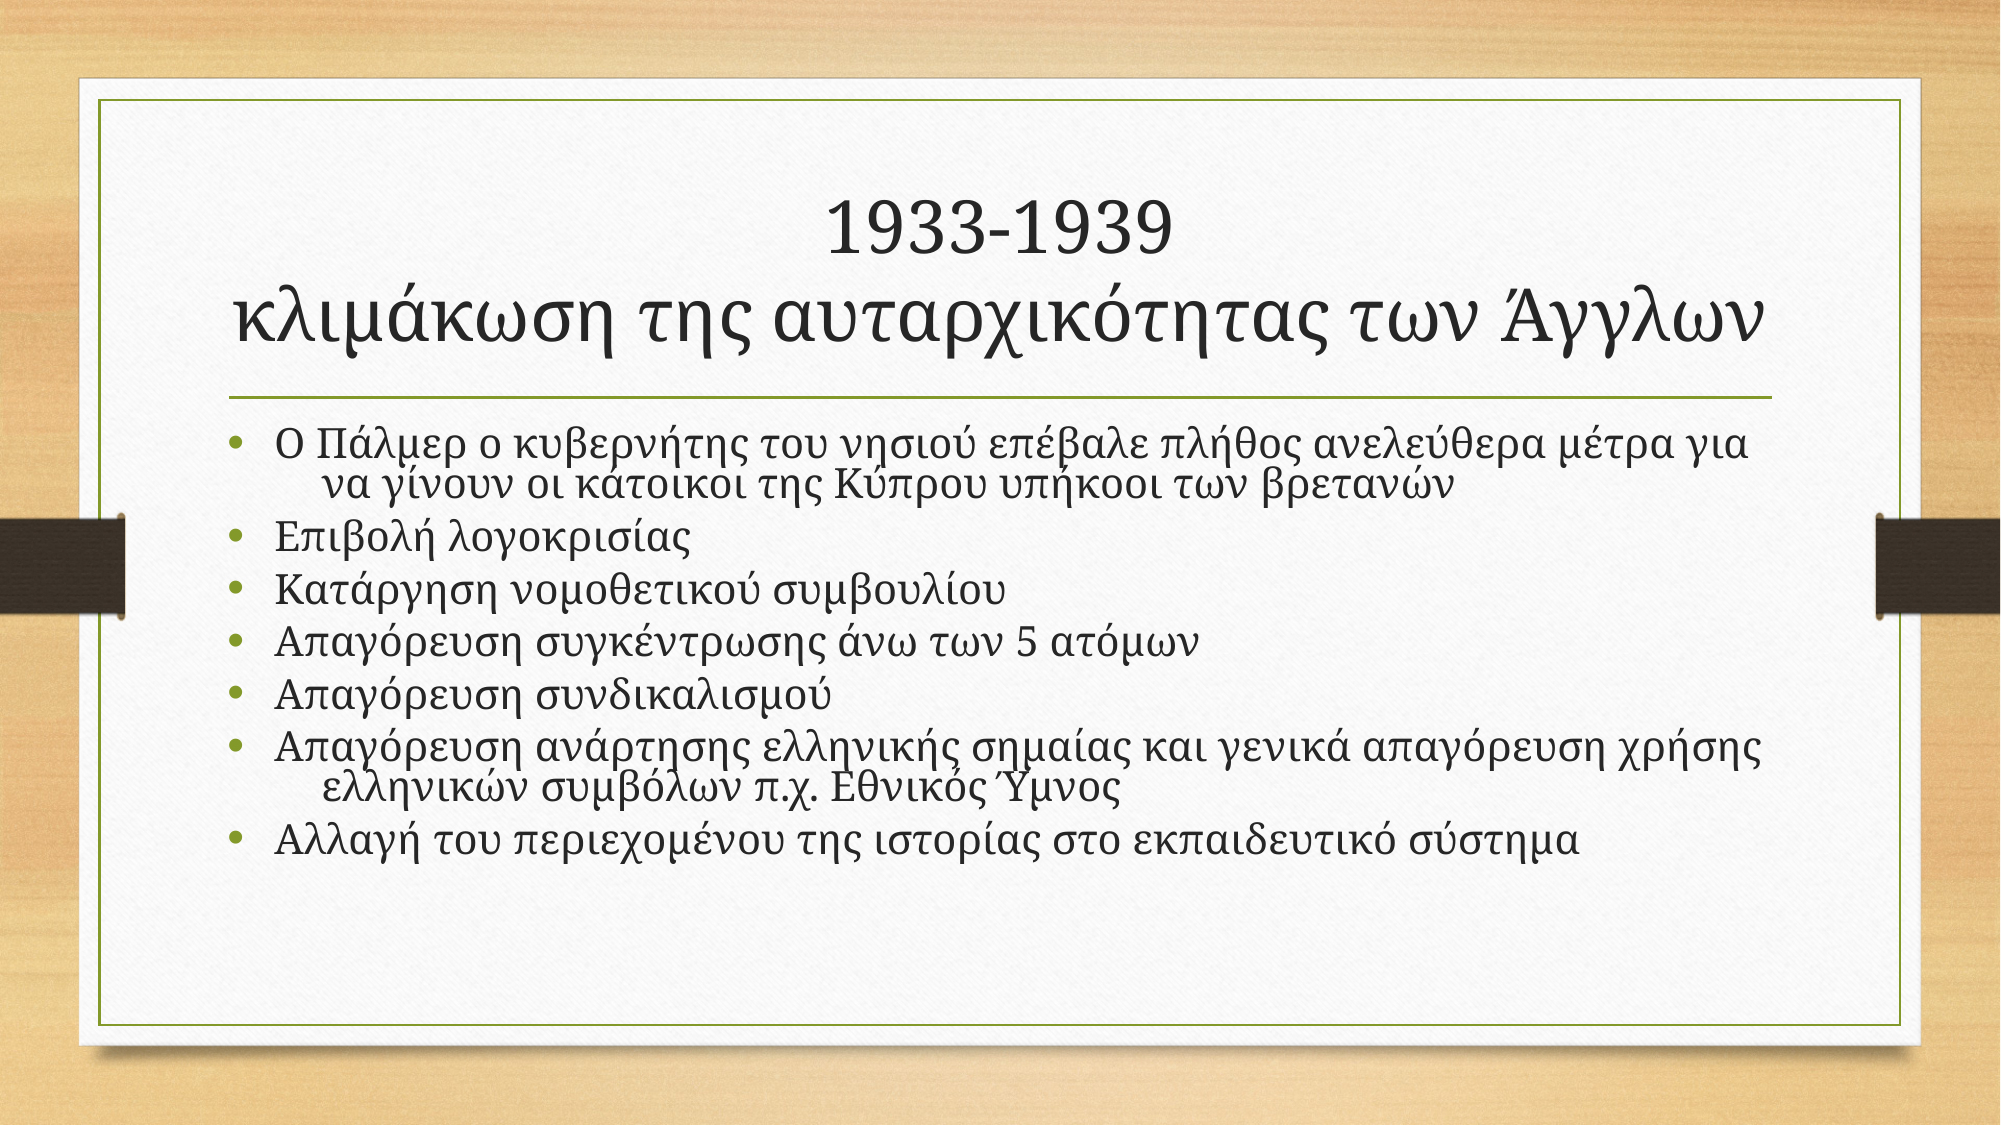

# 1933-1939 κλιμάκωση της αυταρχικότητας των Άγγλων
Ο Πάλμερ ο κυβερνήτης του νησιού επέβαλε πλήθος ανελεύθερα μέτρα για να γίνουν οι κάτοικοι της Κύπρου υπήκοοι των βρετανών
Επιβολή λογοκρισίας
Κατάργηση νομοθετικού συμβουλίου
Απαγόρευση συγκέντρωσης άνω των 5 ατόμων
Απαγόρευση συνδικαλισμού
Απαγόρευση ανάρτησης ελληνικής σημαίας και γενικά απαγόρευση χρήσης ελληνικών συμβόλων π.χ. Εθνικός Ύμνος
Αλλαγή του περιεχομένου της ιστορίας στο εκπαιδευτικό σύστημα